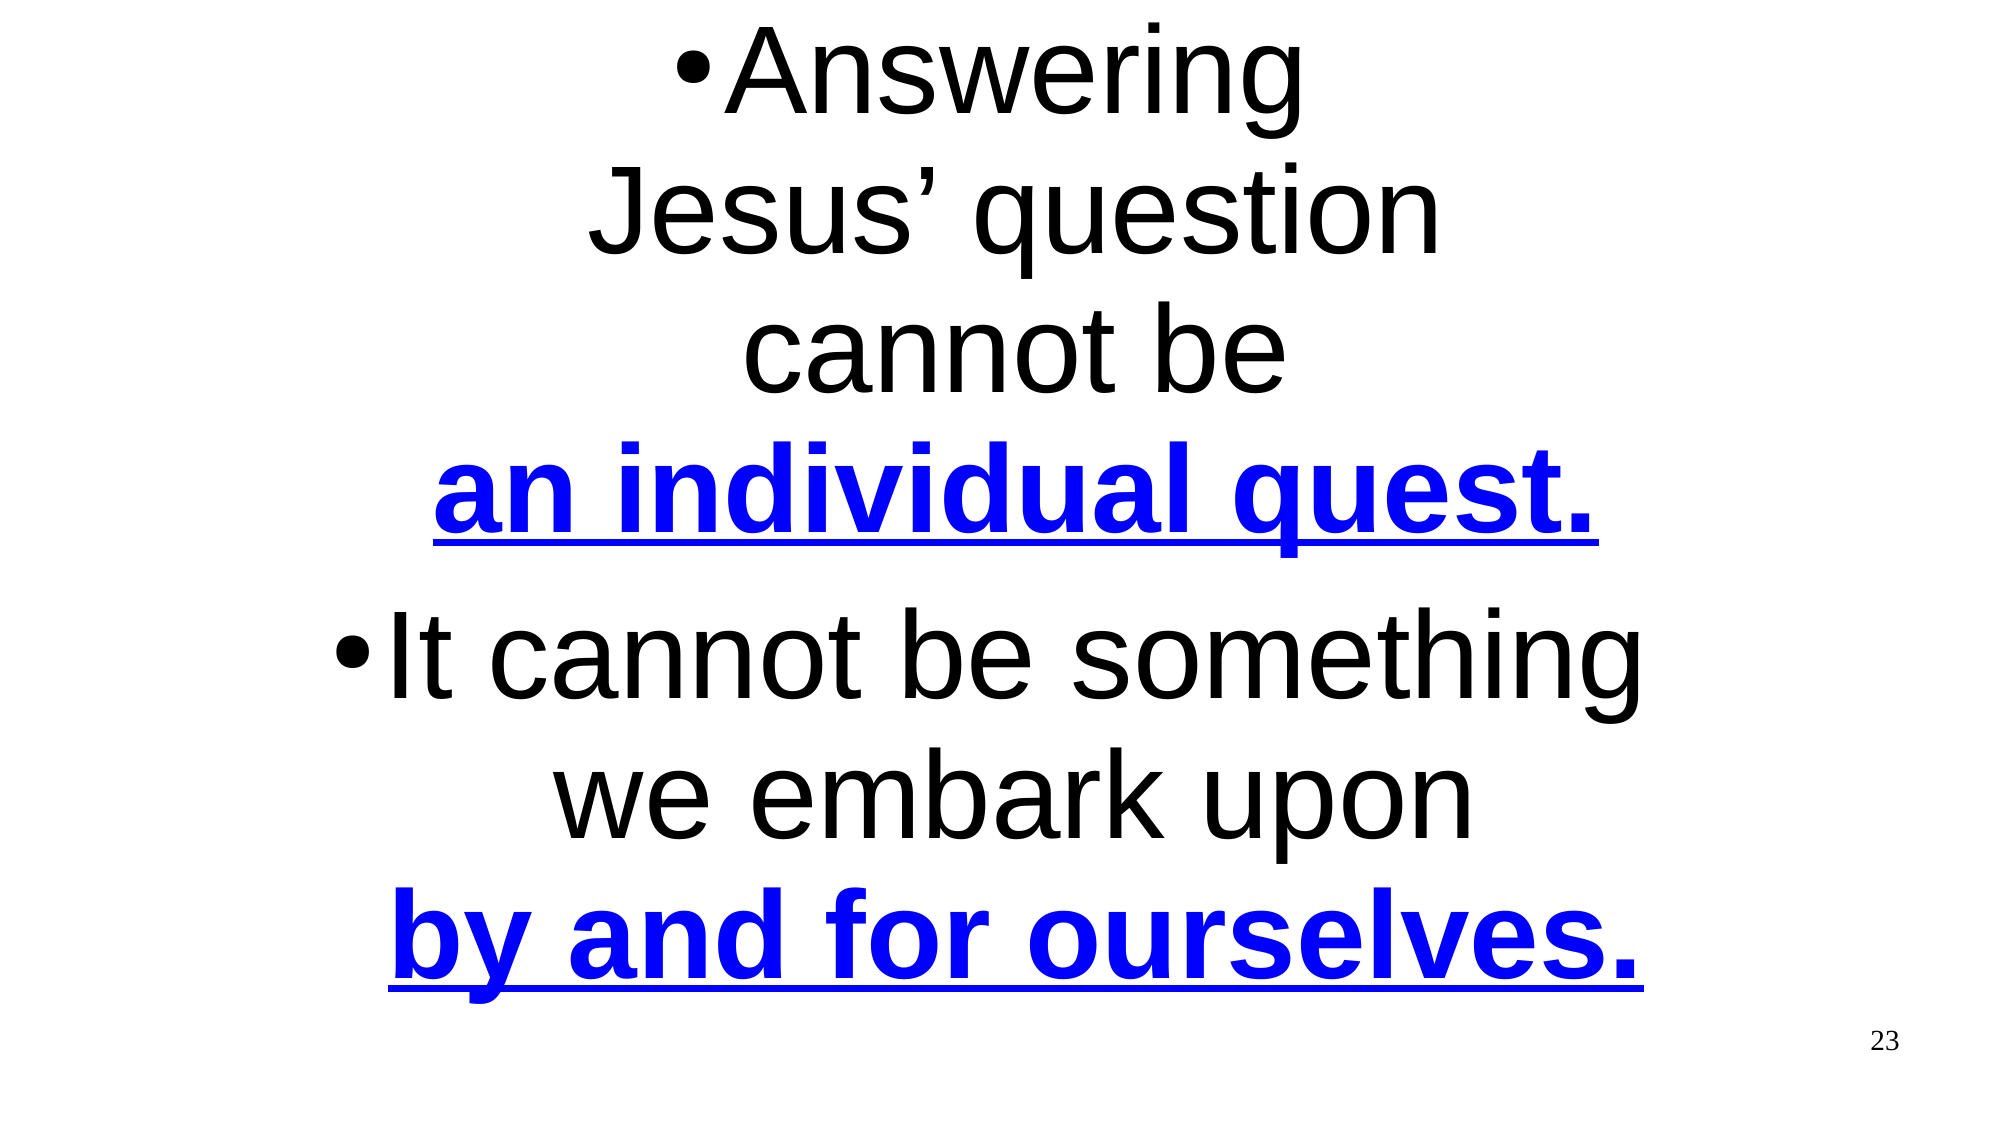

# Answering Jesus’ question cannot be an individual quest.
It cannot be something
we embark upon
by and for ourselves.
23